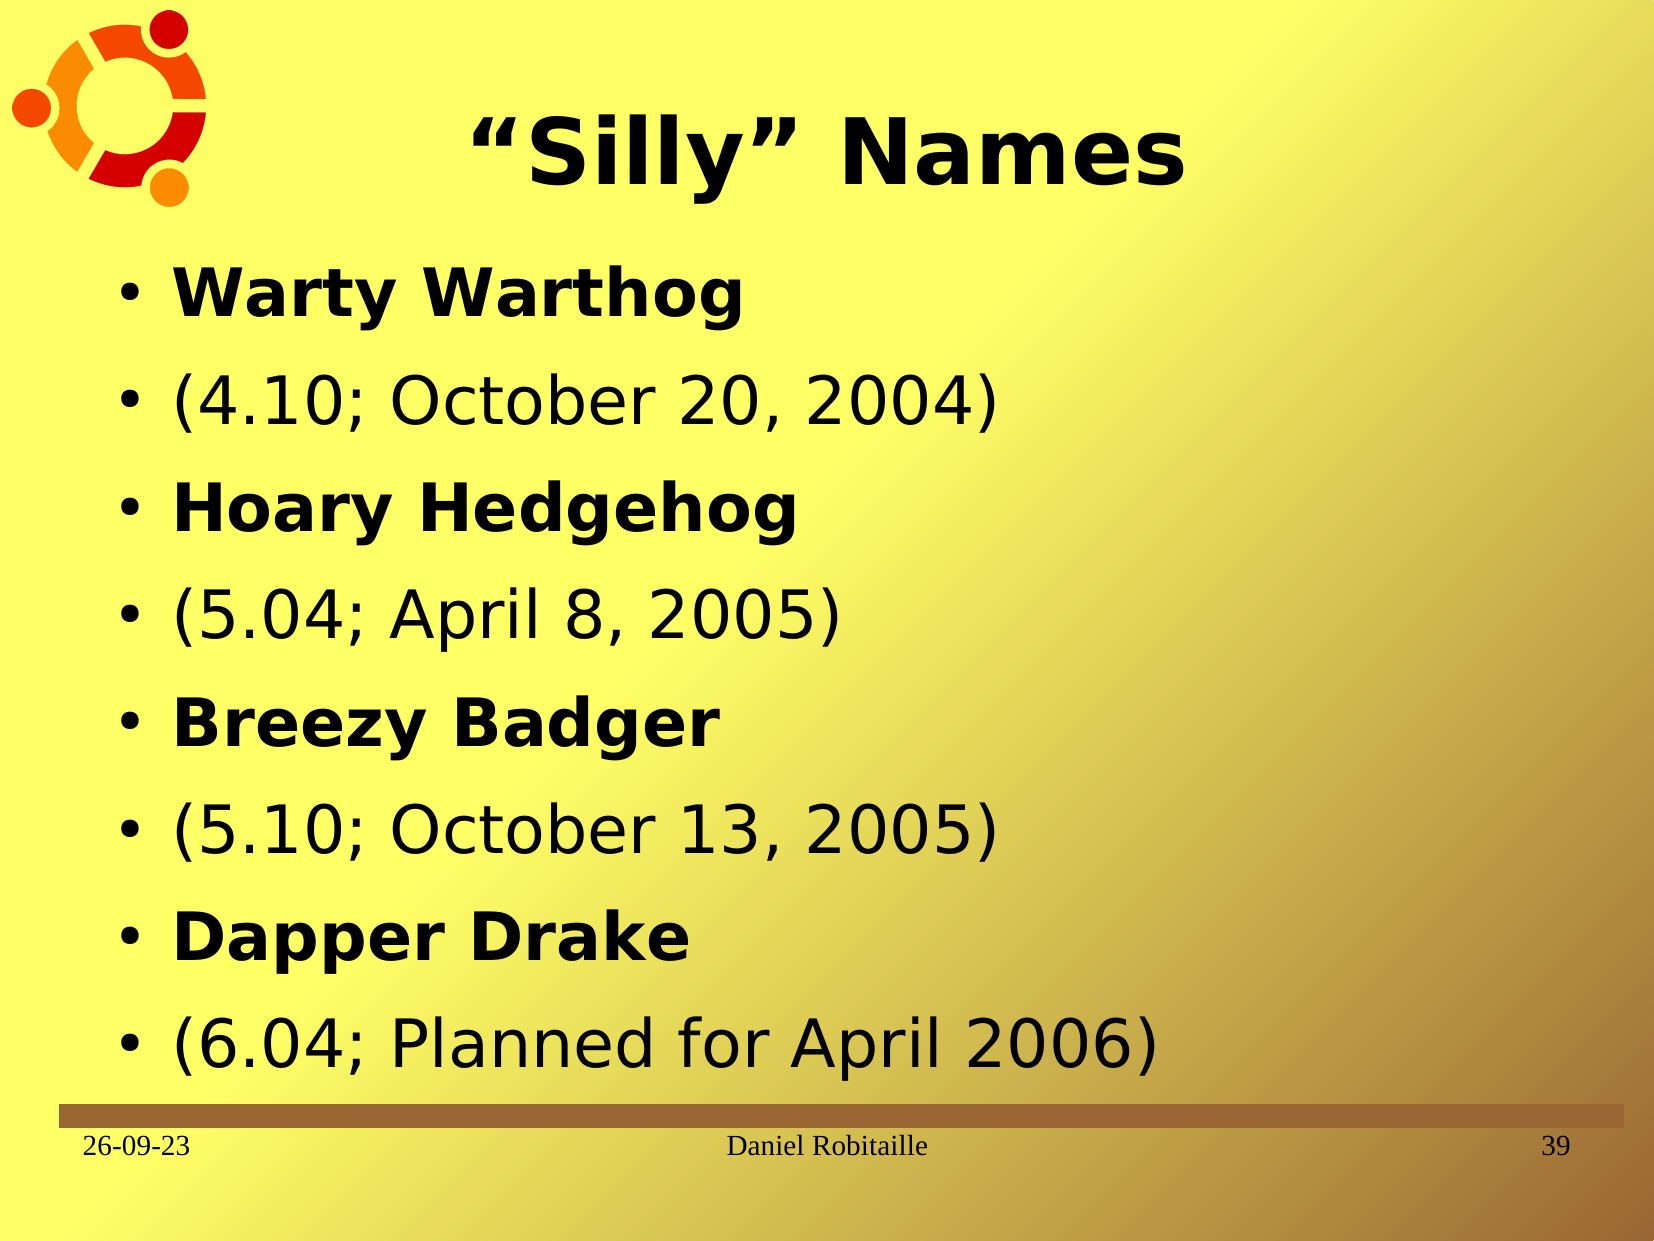

# “Silly” Names
Warty Warthog
(4.10; October 20, 2004)
Hoary Hedgehog
(5.04; April 8, 2005)
Breezy Badger
(5.10; October 13, 2005)
Dapper Drake
(6.04; Planned for April 2006)
Daniel Robitaille
39